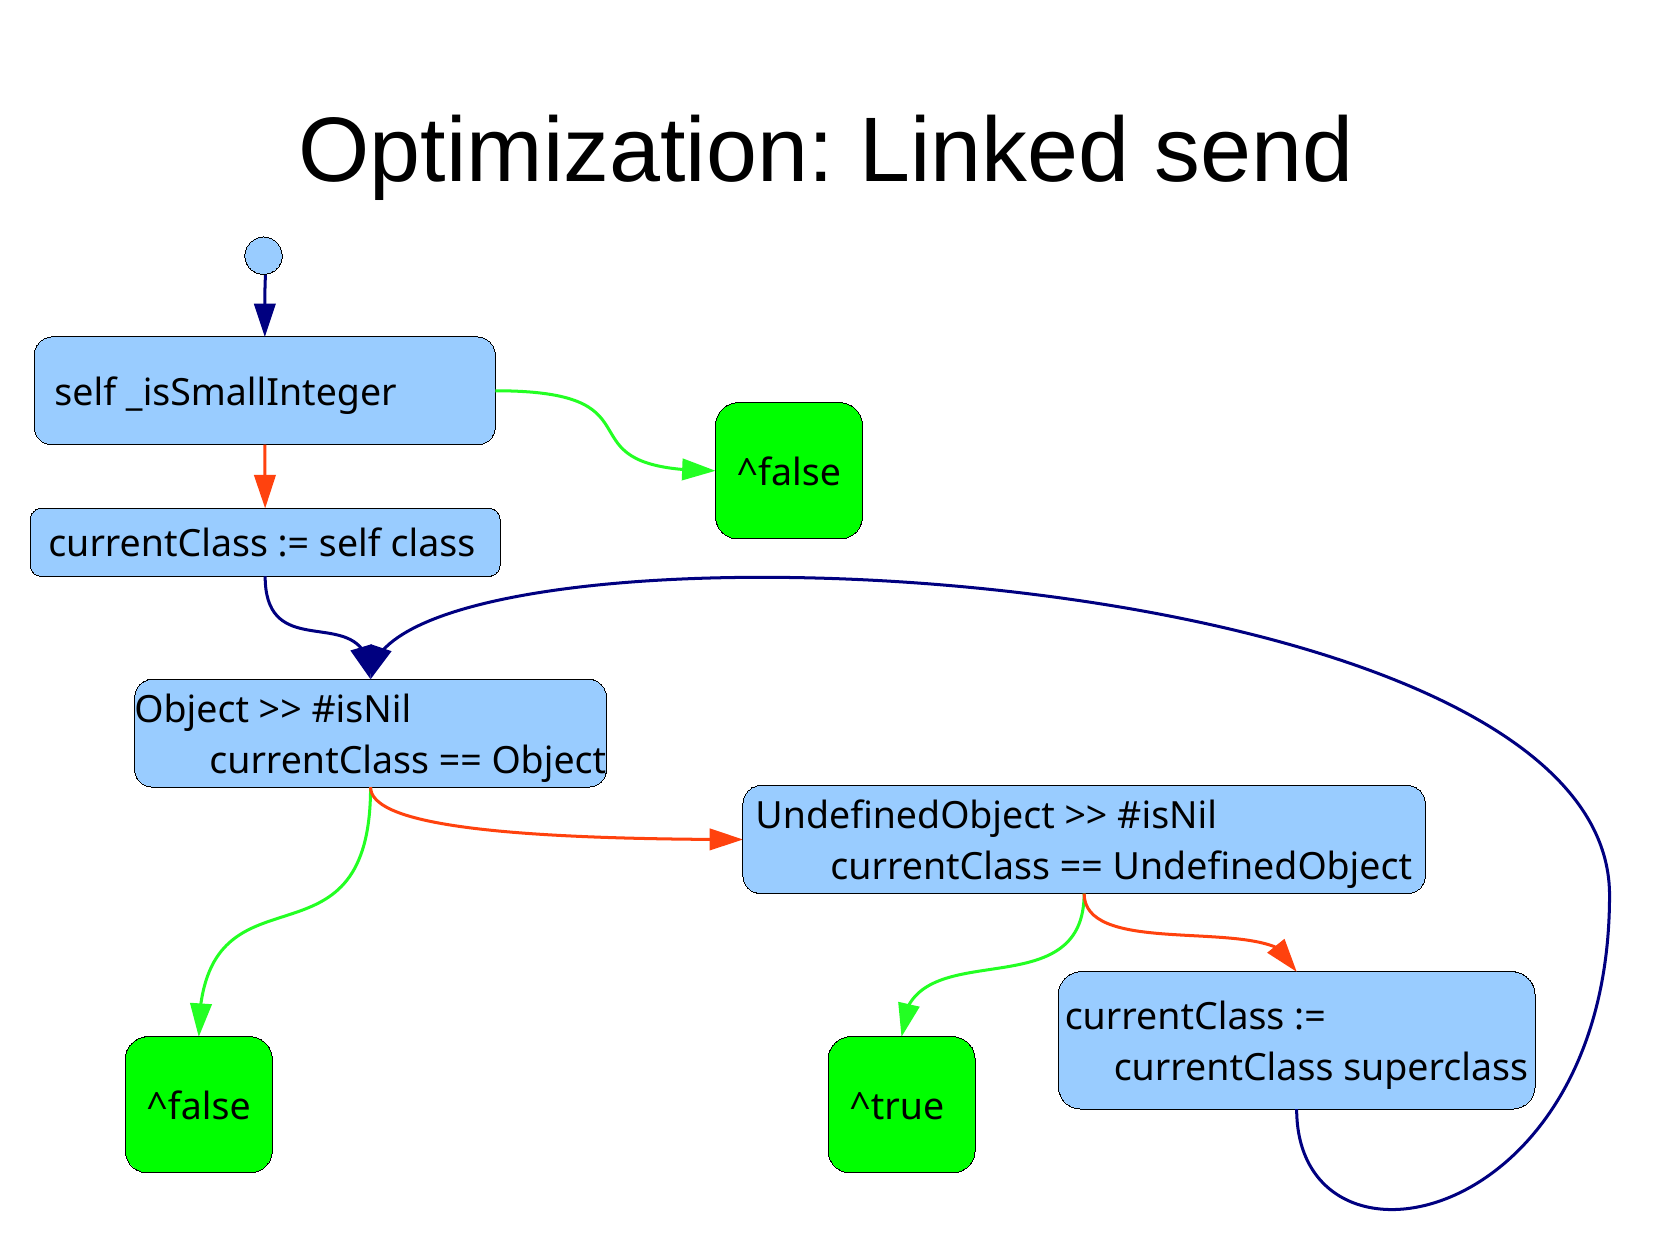

Optimization: Linked send
self _isSmallInteger
^false
currentClass := self class
Object >> #isNil
	currentClass == Object
UndefinedObject >> #isNil
	currentClass == UndefinedObject
currentClass :=
 currentClass superclass
^false
^true